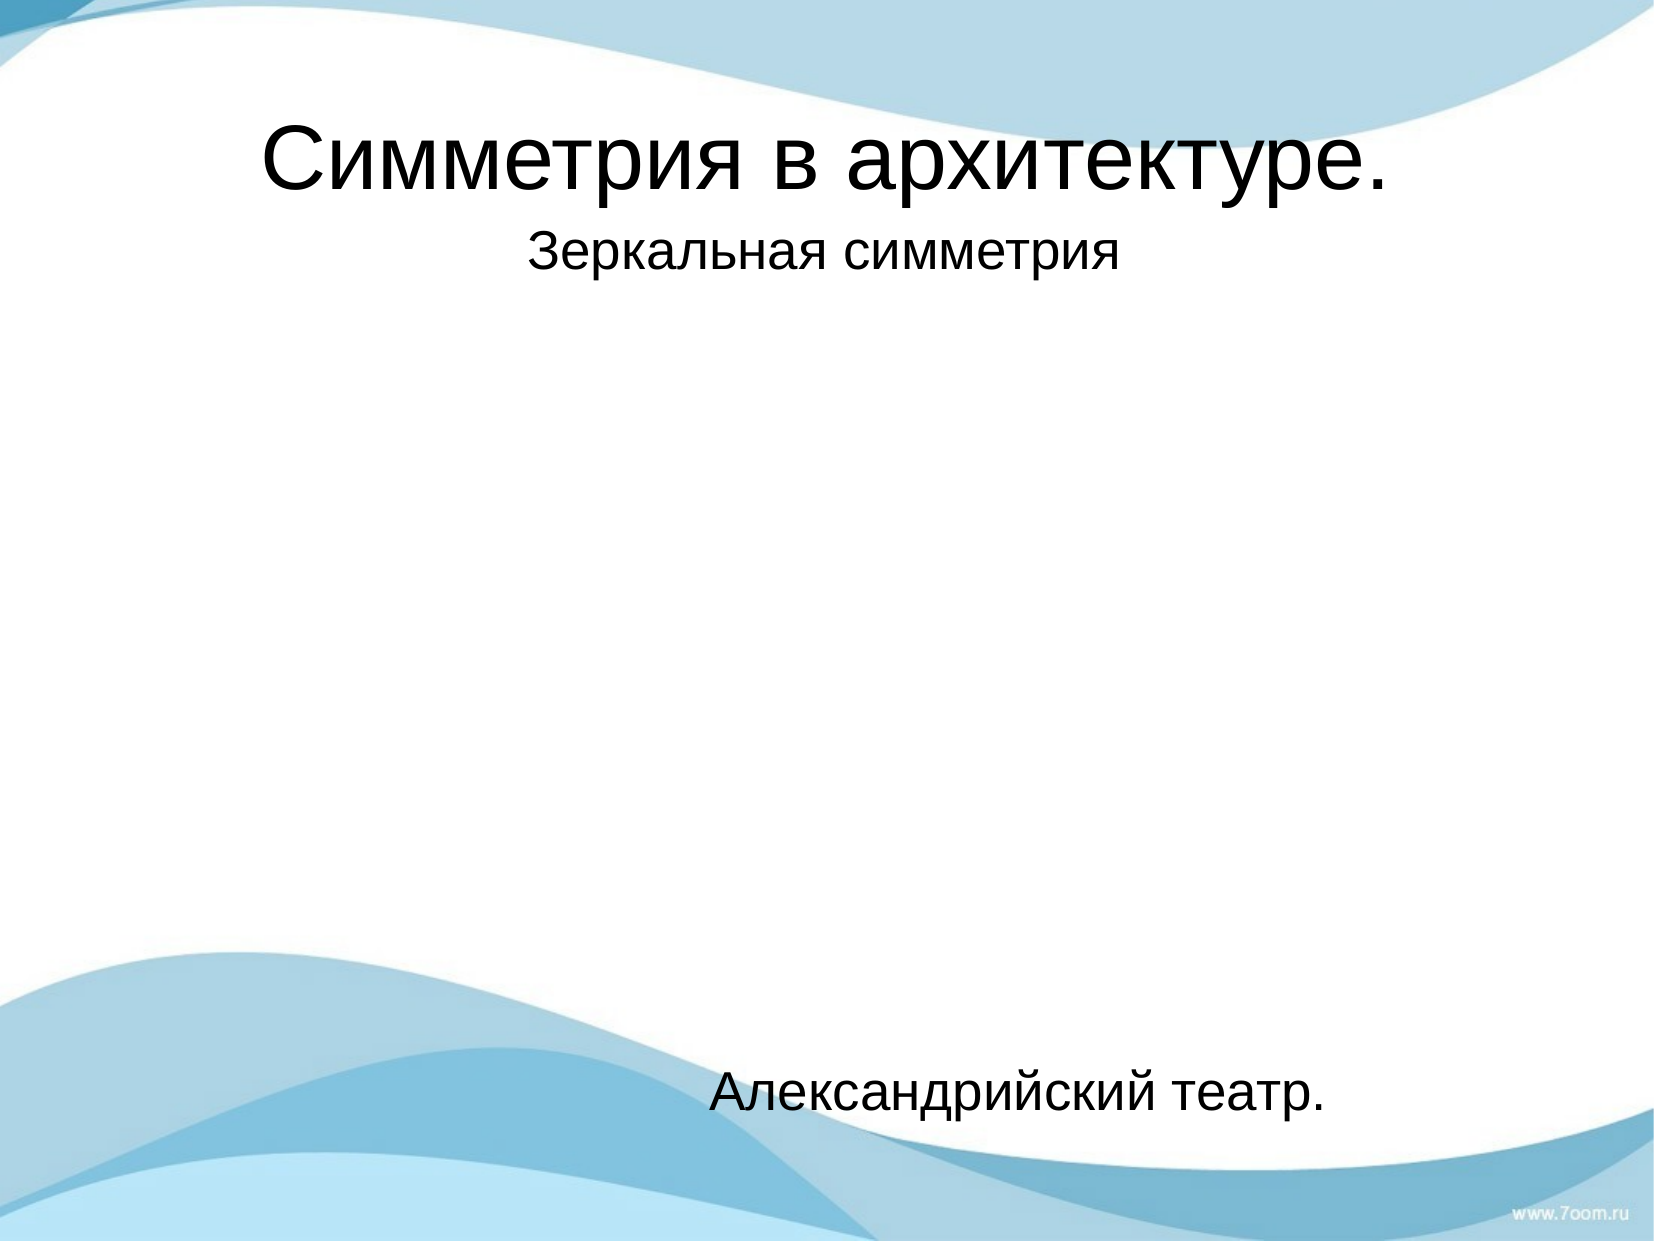

# Симметрия в архитектуре.
 Зеркальная симметрия
 Александрийский театр.